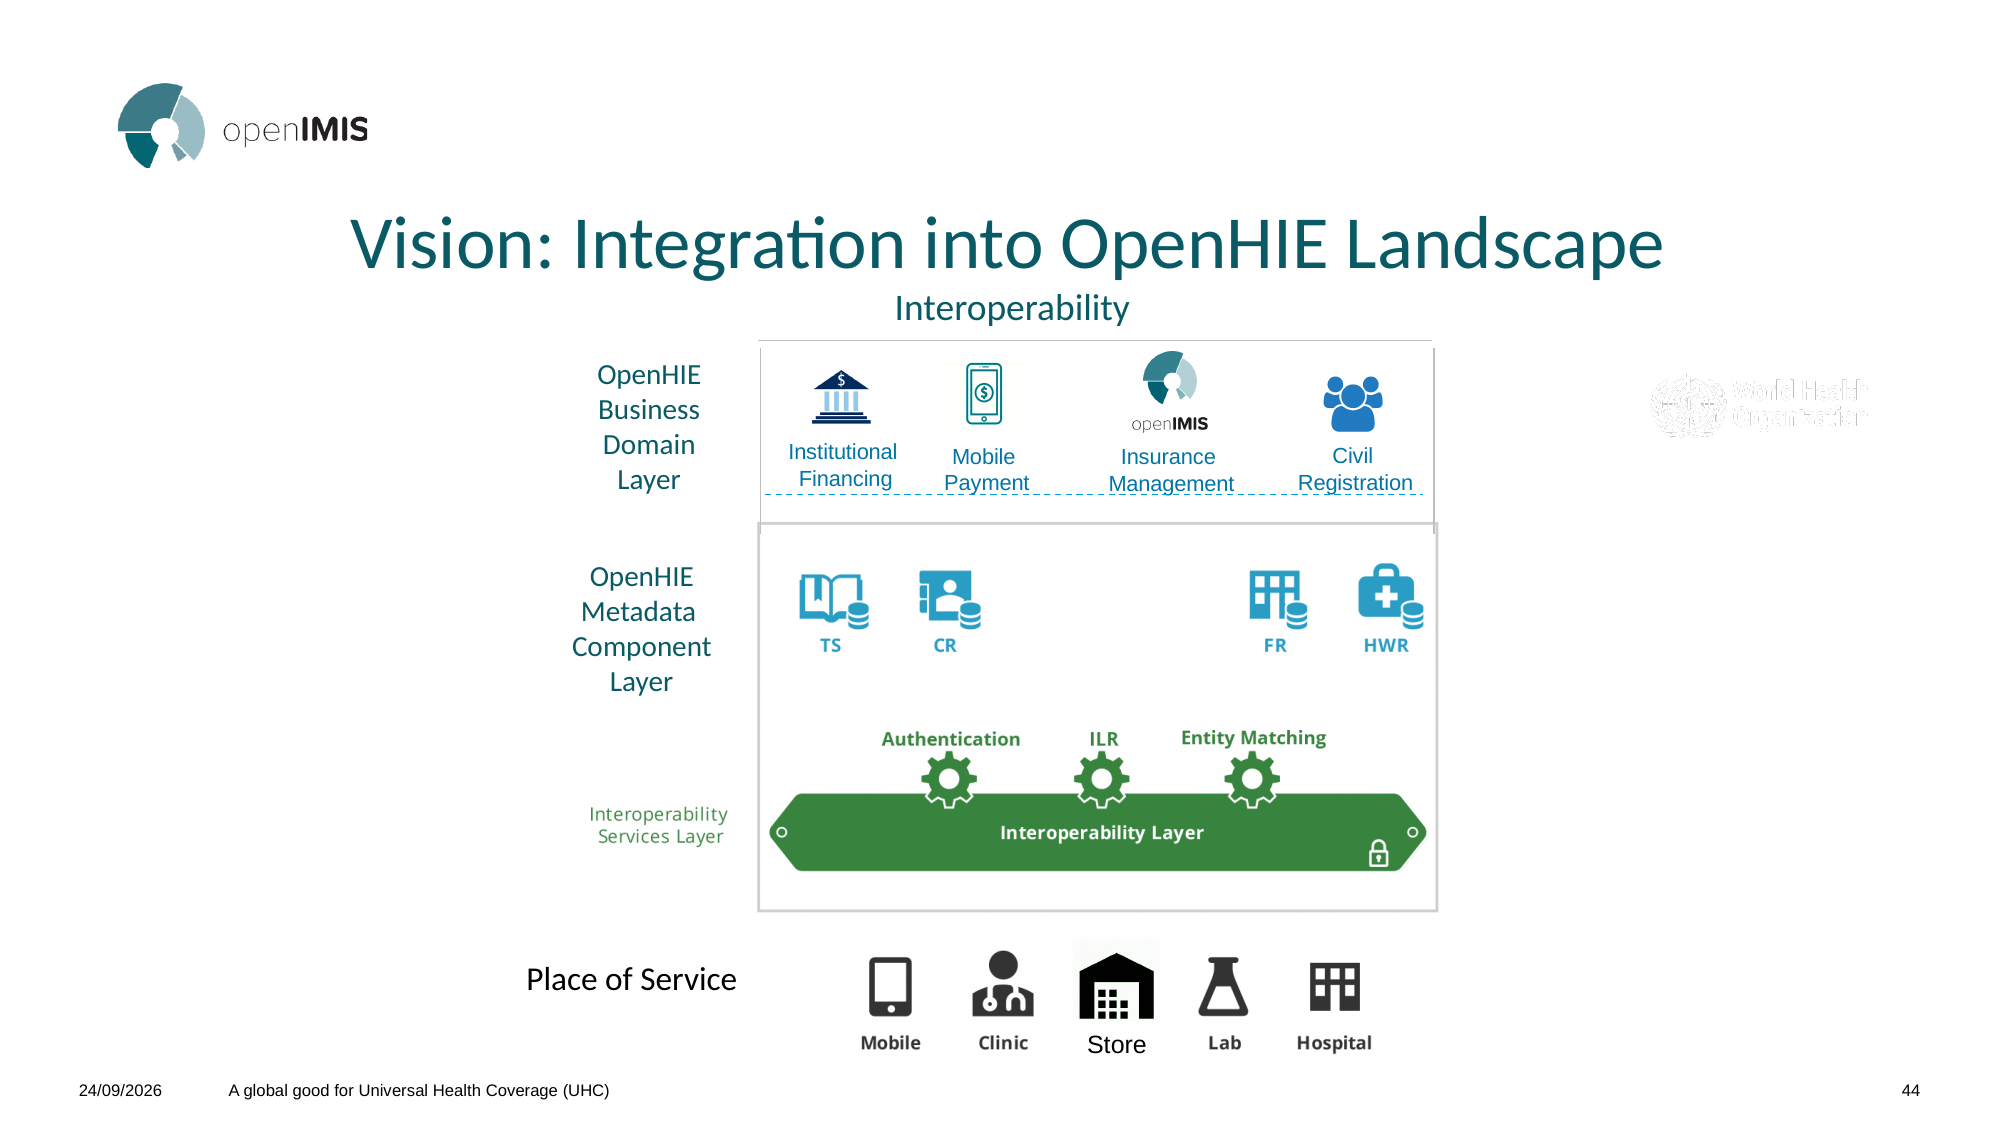

Vision: Integration into OpenHIE Landscape
 Interoperability
OpenHIE Business Domain
Layer
Institutional
Financing
Civil
Registration
Mobile
 Payment
Insurance
Management
OpenHIE Metadata
Component Layer
Place of Service
Store
A global good for Universal Health Coverage (UHC)